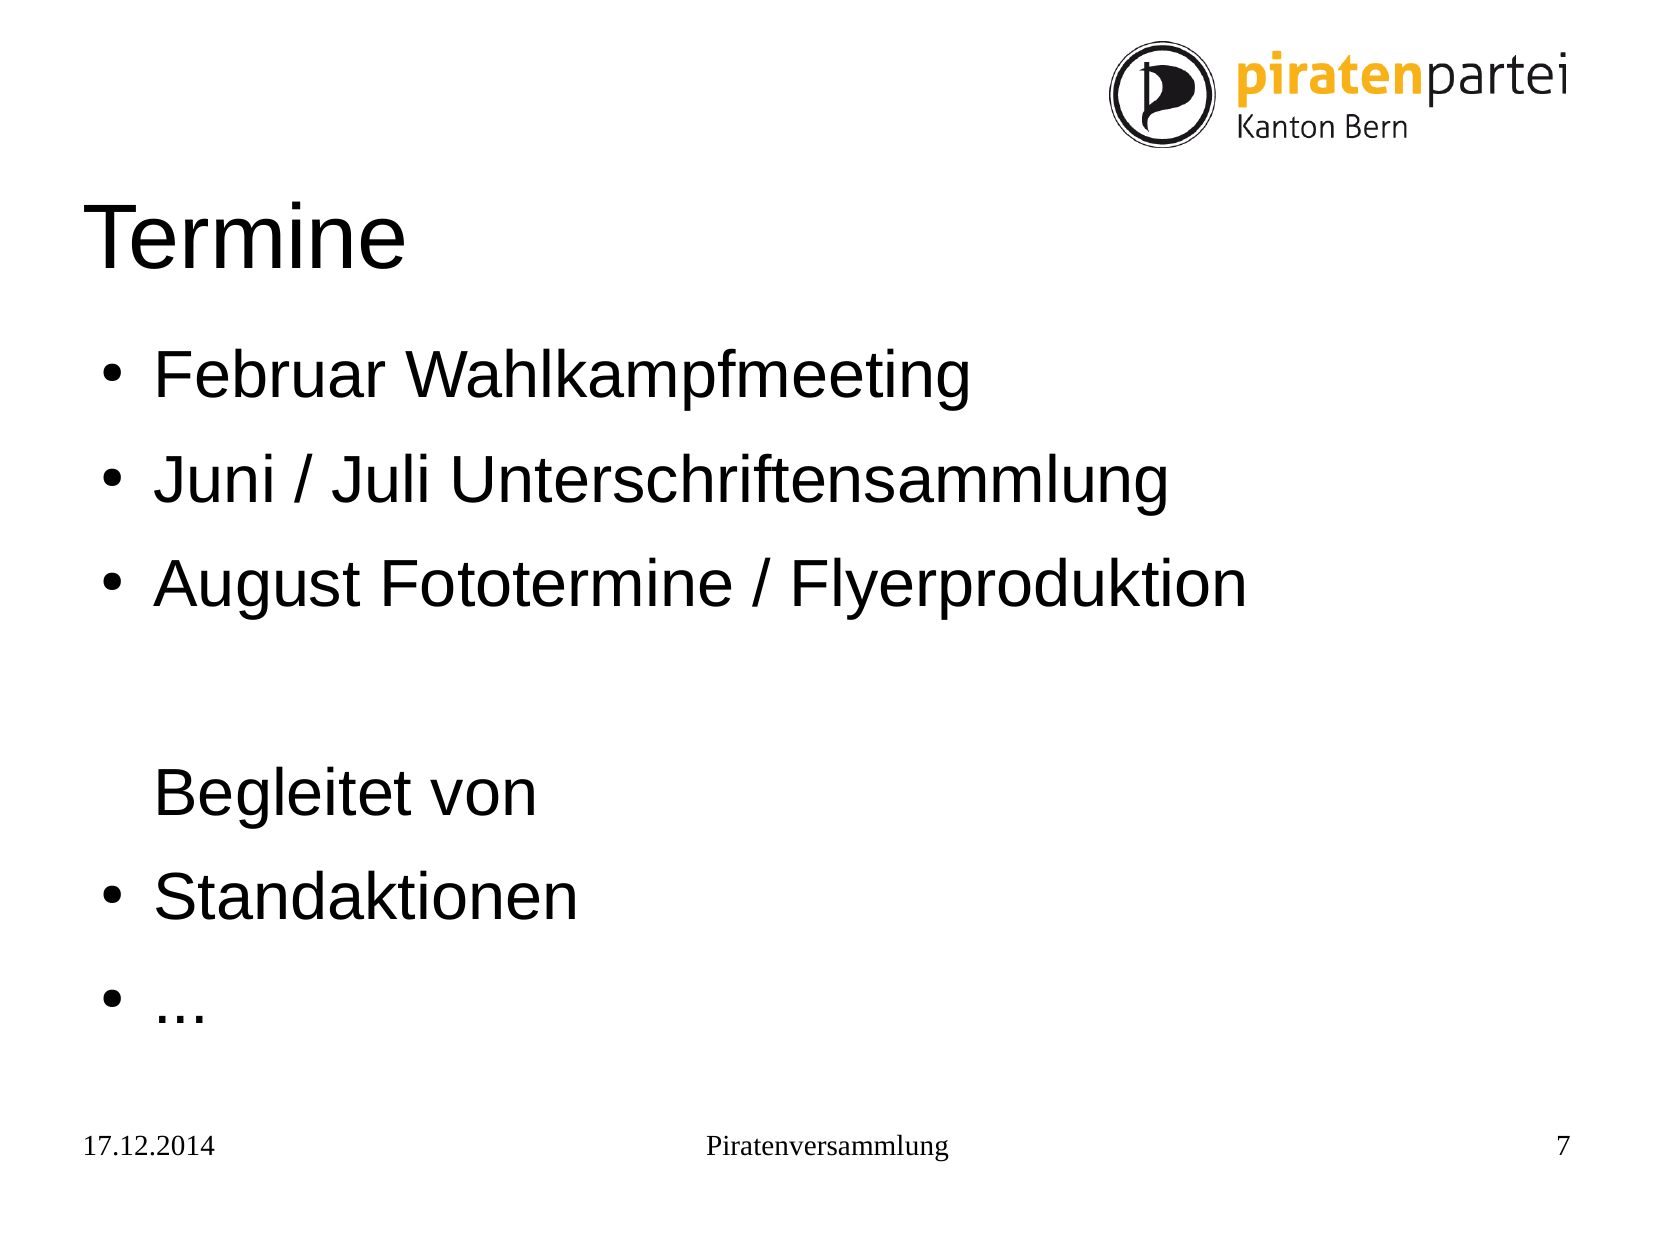

# Termine
Februar Wahlkampfmeeting
Juni / Juli Unterschriftensammlung
August Fototermine / Flyerproduktion
Begleitet von
Standaktionen
...
17.12.2014
Piratenversammlung
7